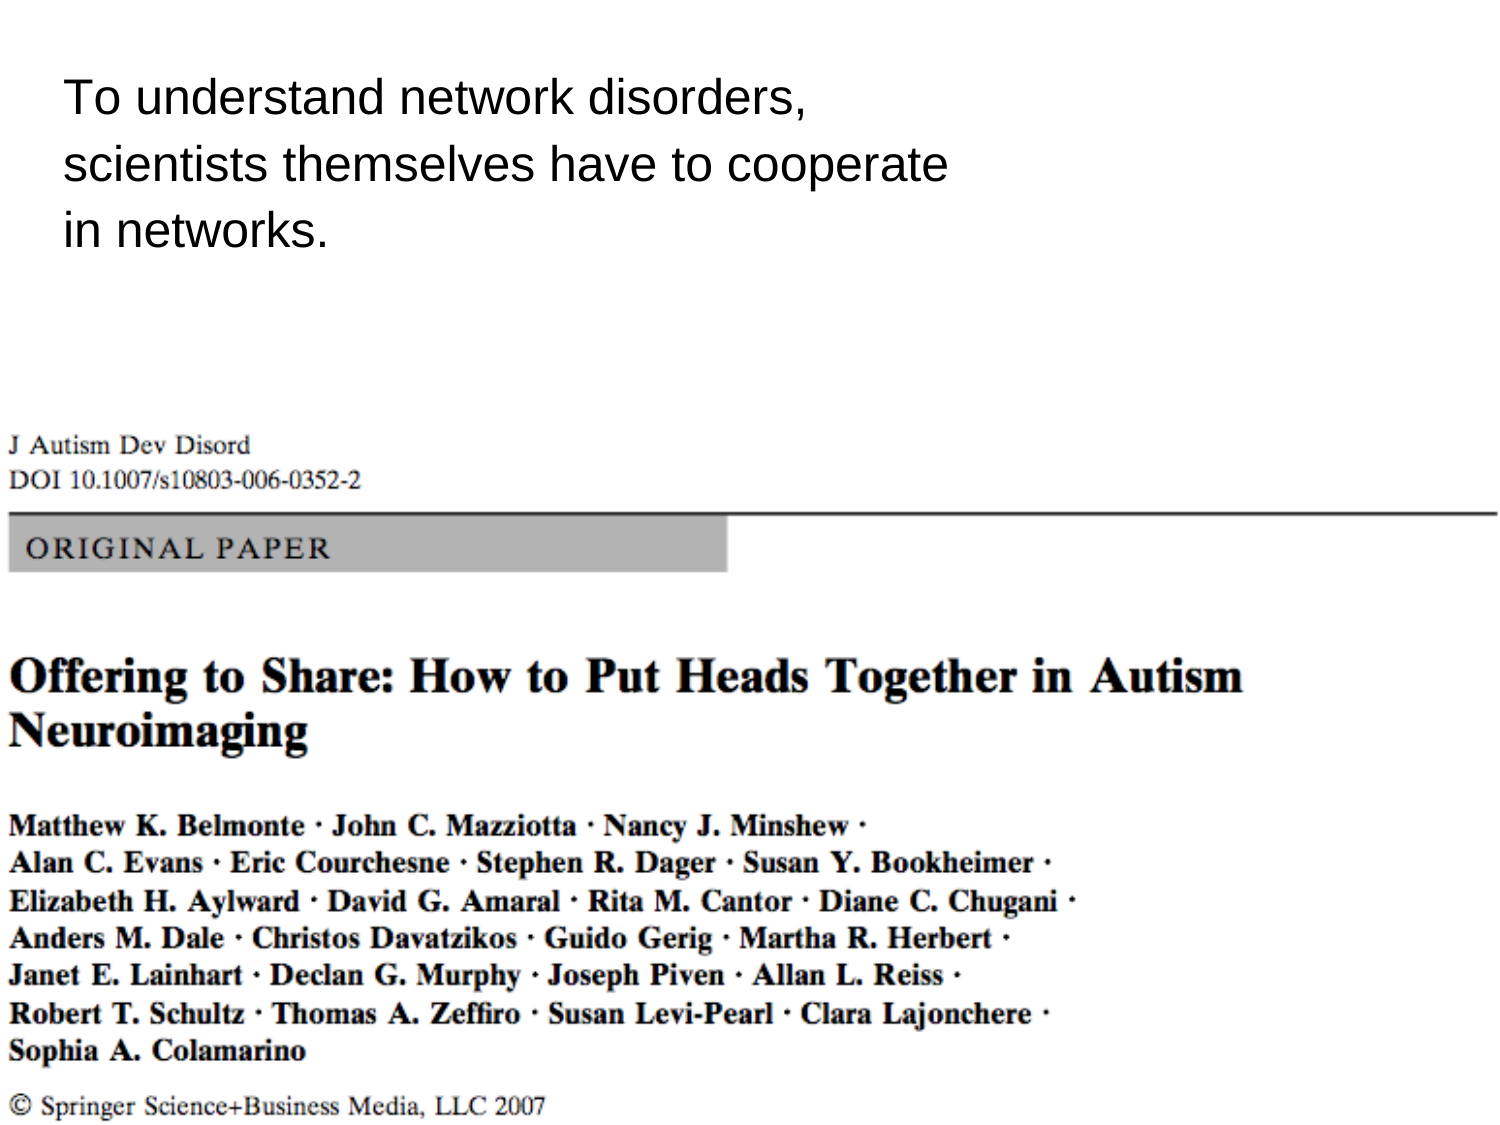

# To understand network disorders, scientists themselves have to cooperate in networks.